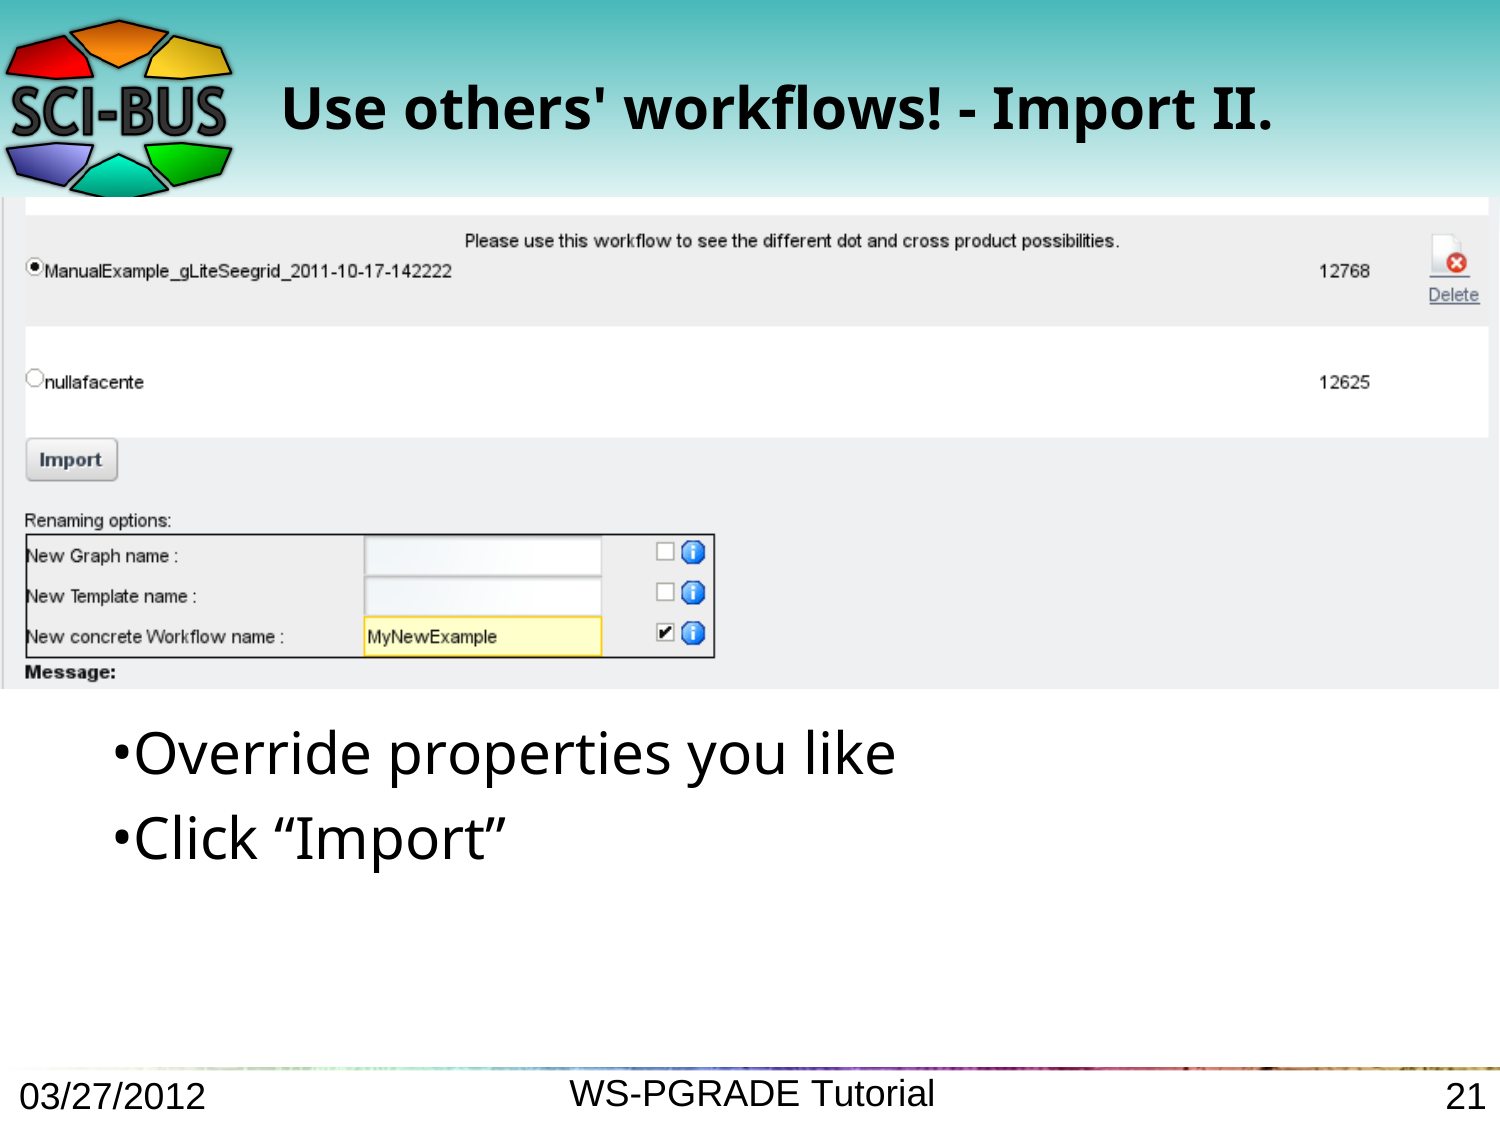

# Use others' workflows! - Import II.
Override properties you like
Click “Import”
Footer
5/29/2006
21